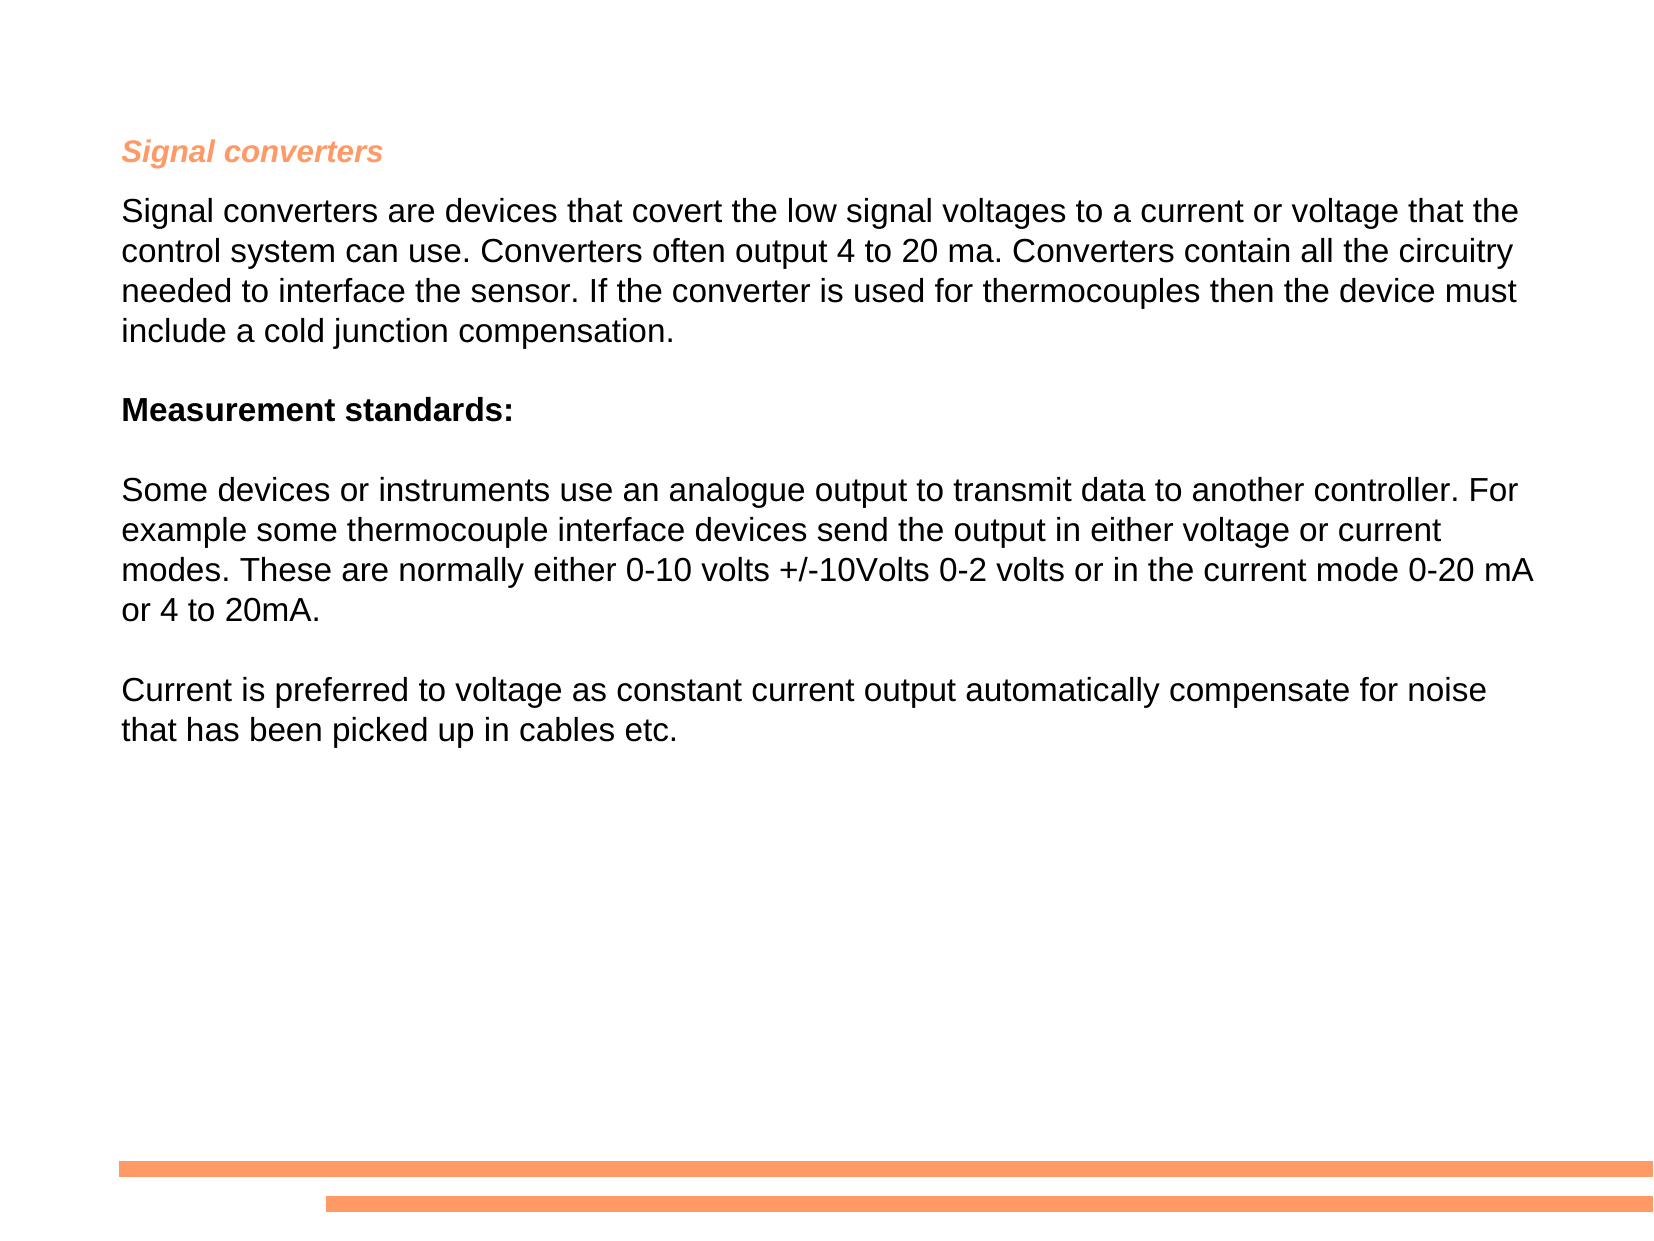

# Signal converters
Signal converters are devices that covert the low signal voltages to a current or voltage that the control system can use. Converters often output 4 to 20 ma. Converters contain all the circuitry needed to interface the sensor. If the converter is used for thermocouples then the device must include a cold junction compensation.
Measurement standards:
Some devices or instruments use an analogue output to transmit data to another controller. For example some thermocouple interface devices send the output in either voltage or current modes. These are normally either 0-10 volts +/-10Volts 0-2 volts or in the current mode 0-20 mA or 4 to 20mA.
Current is preferred to voltage as constant current output automatically compensate for noise that has been picked up in cables etc.